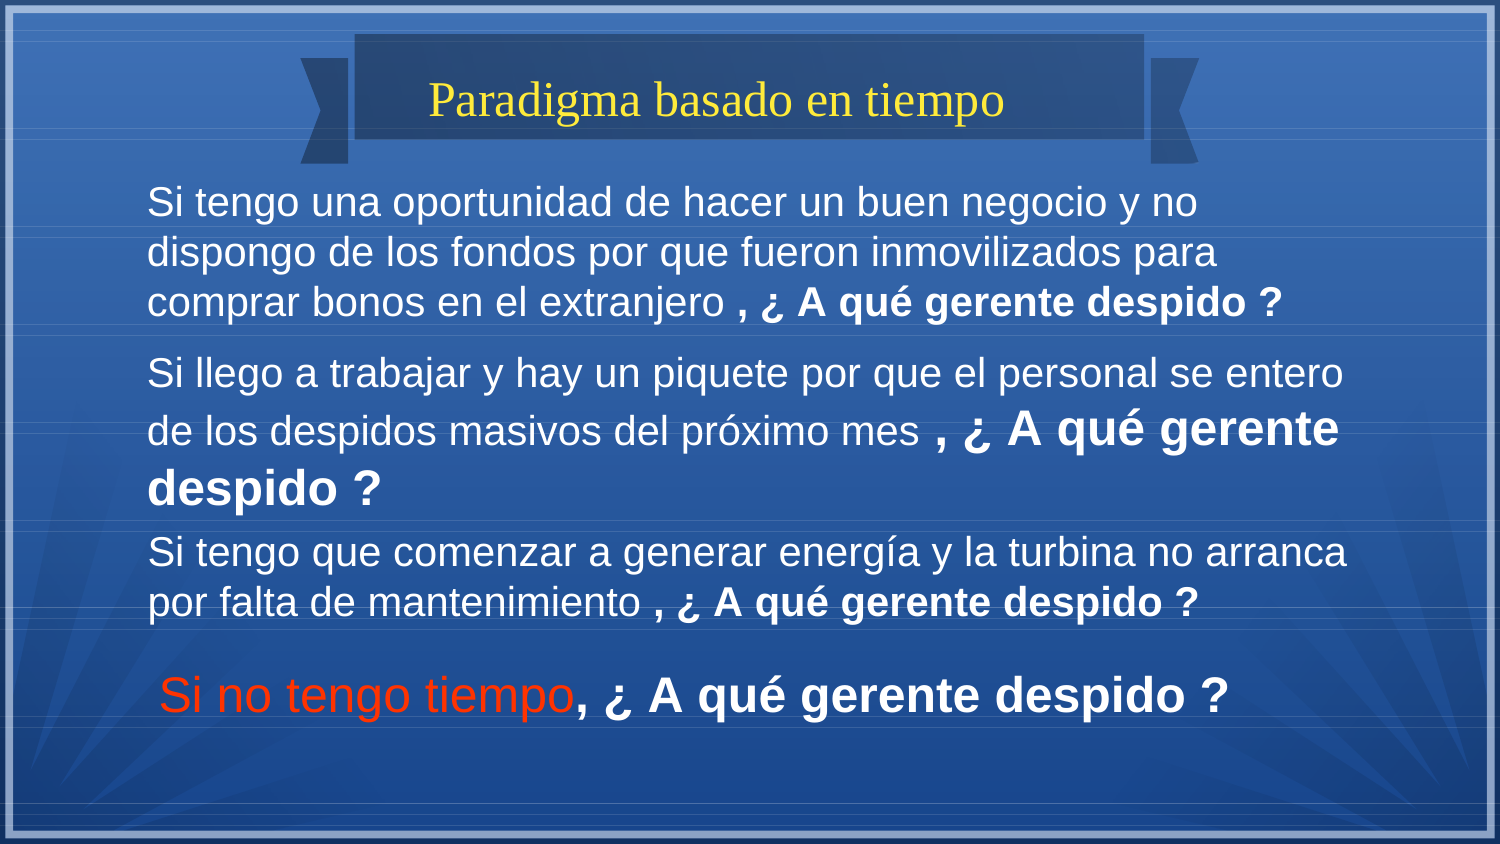

Paradigma basado en tiempo
Si tengo una oportunidad de hacer un buen negocio y no dispongo de los fondos por que fueron inmovilizados para comprar bonos en el extranjero , ¿ A qué gerente despido ?
Si llego a trabajar y hay un piquete por que el personal se entero de los despidos masivos del próximo mes , ¿ A qué gerente despido ?
Si tengo que comenzar a generar energía y la turbina no arranca por falta de mantenimiento , ¿ A qué gerente despido ?
Si no tengo tiempo, ¿ A qué gerente despido ?